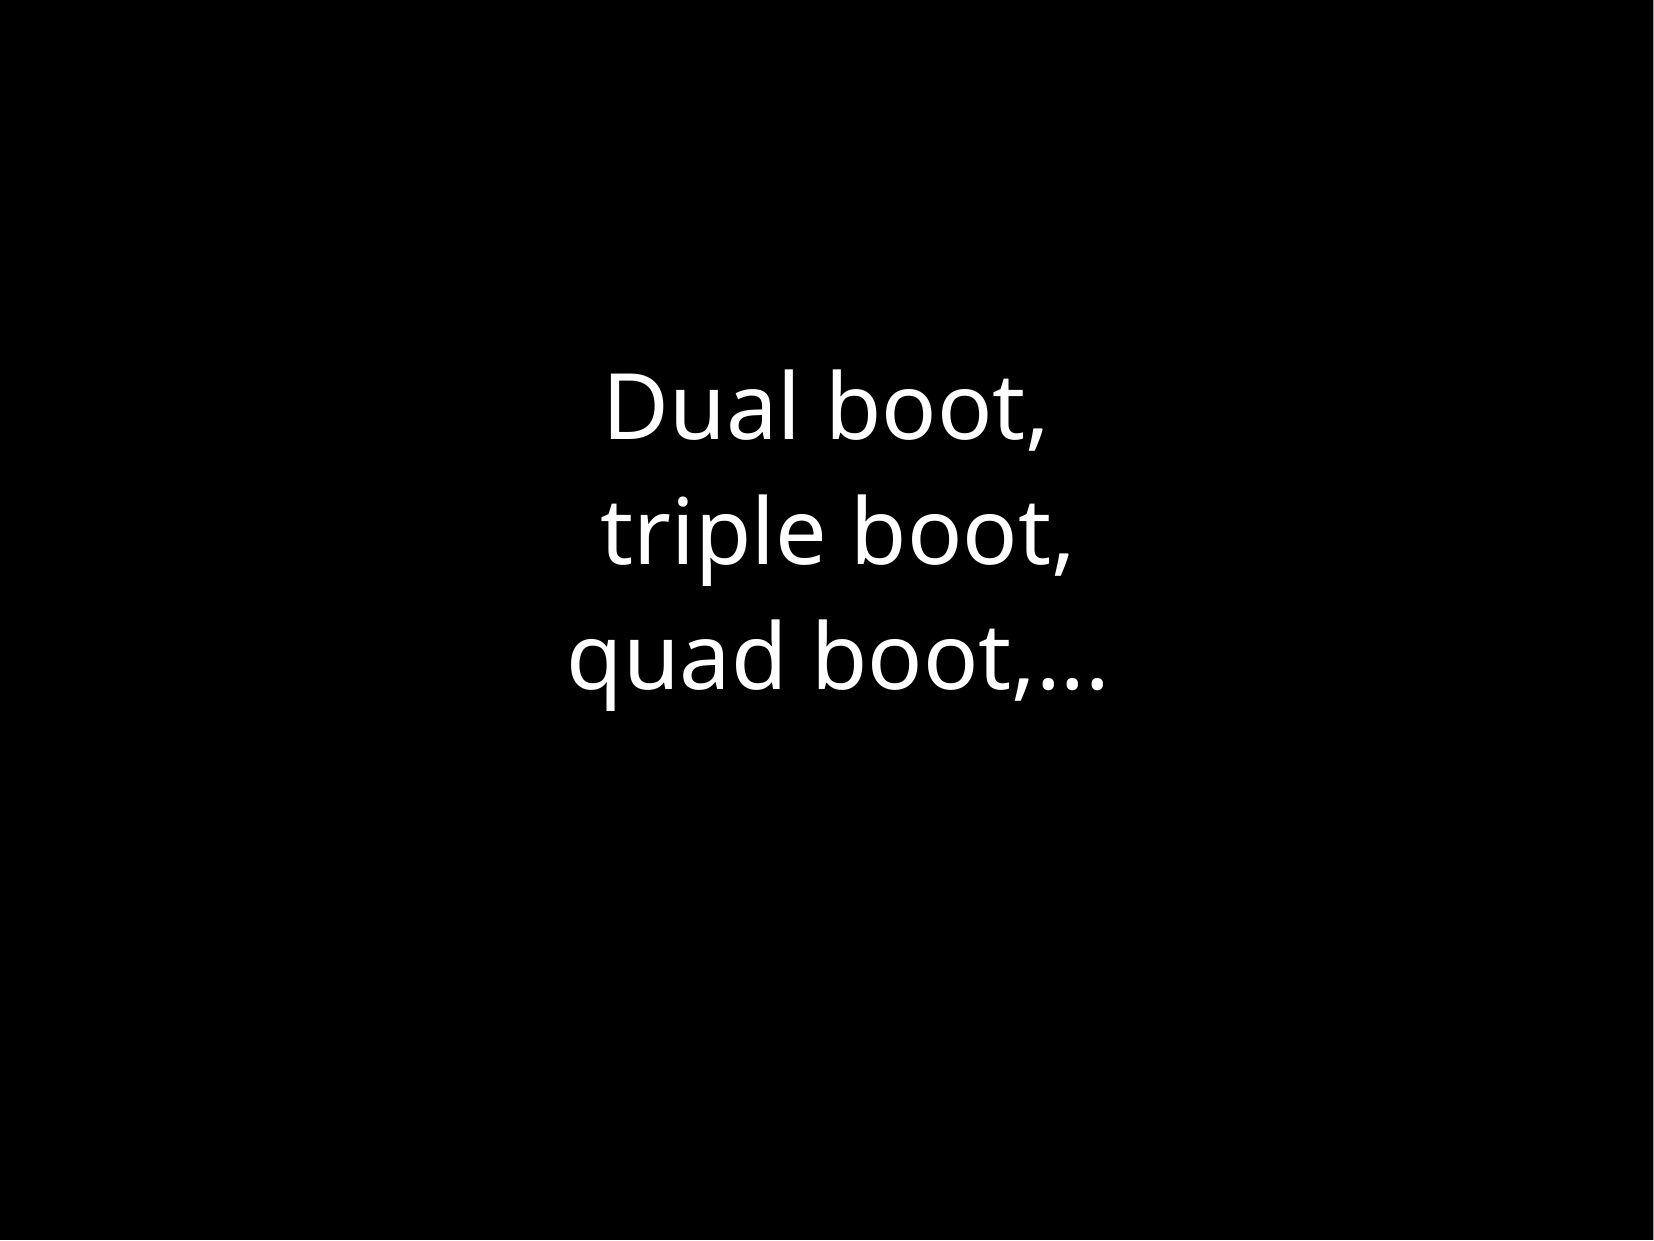

# Dual boot, triple boot, quad boot,...